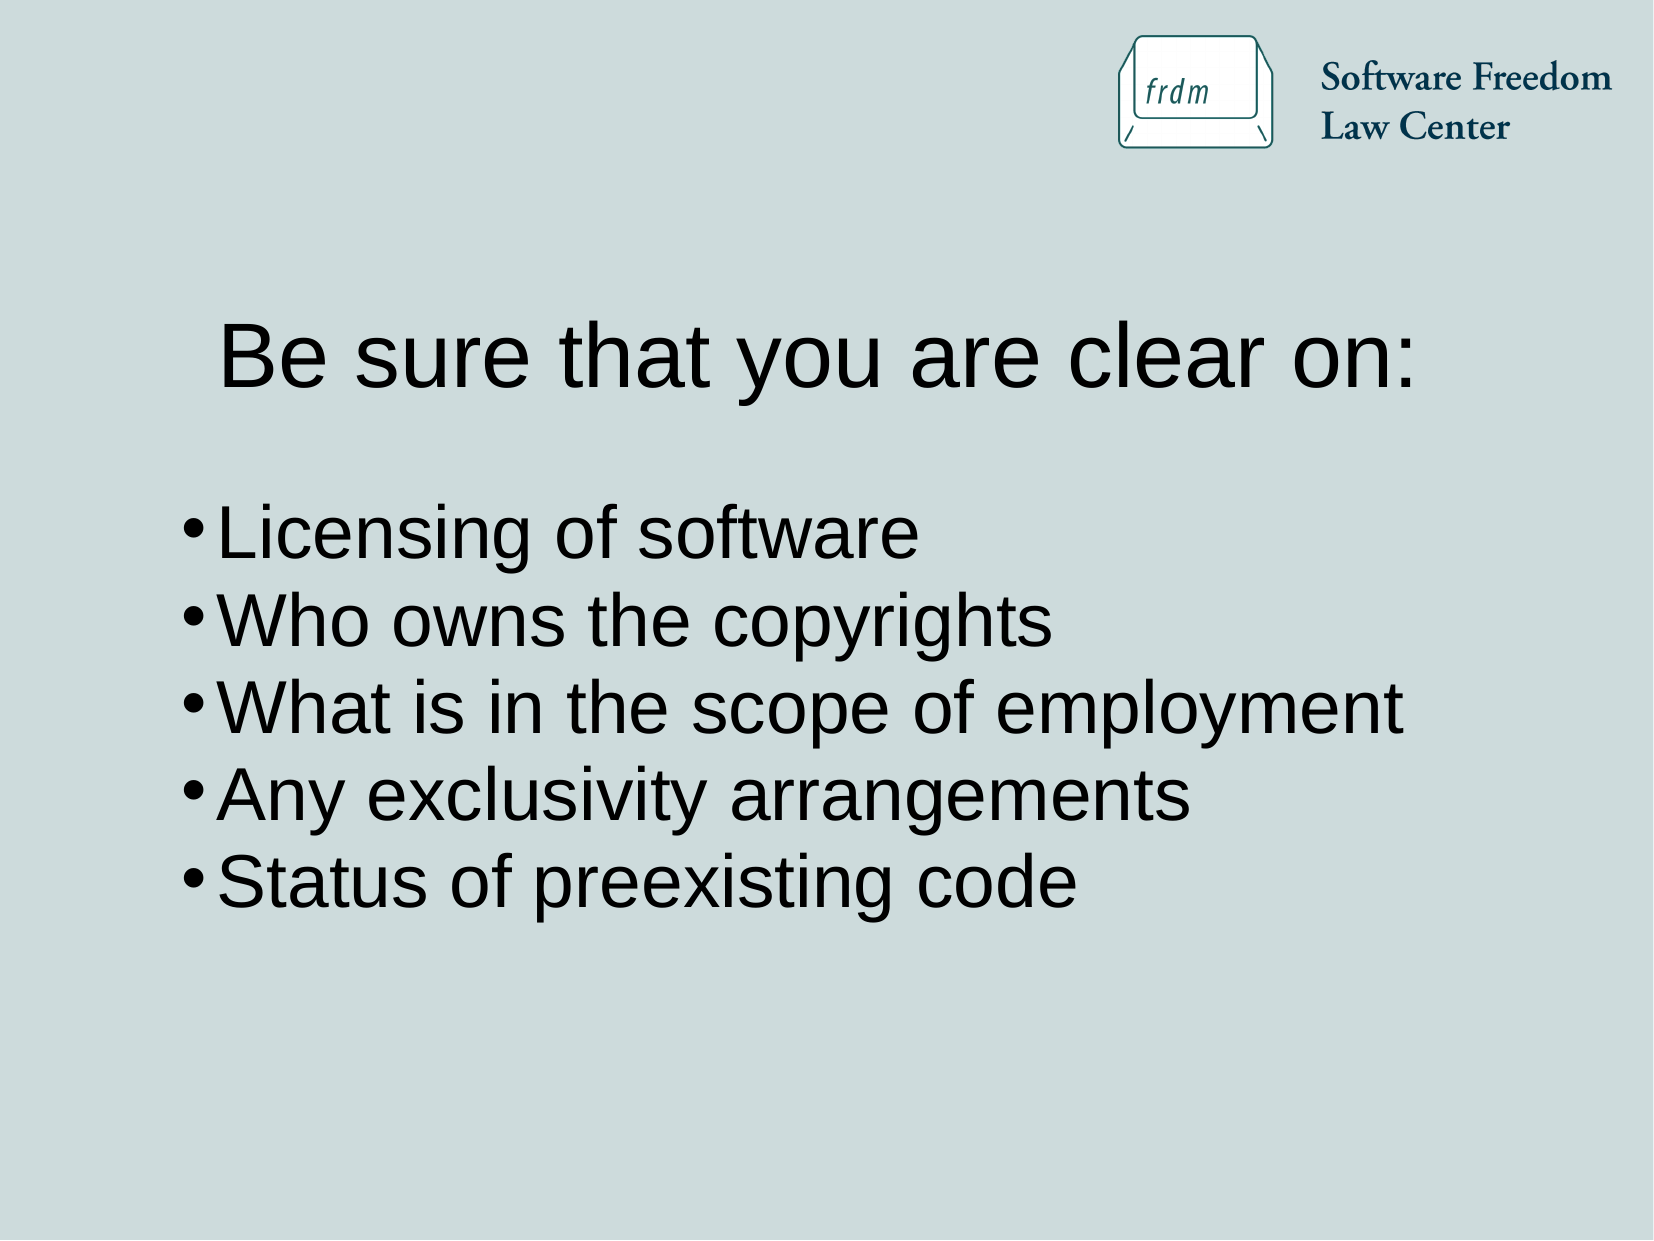

# Be sure that you are clear on:
Licensing of software
Who owns the copyrights
What is in the scope of employment
Any exclusivity arrangements
Status of preexisting code